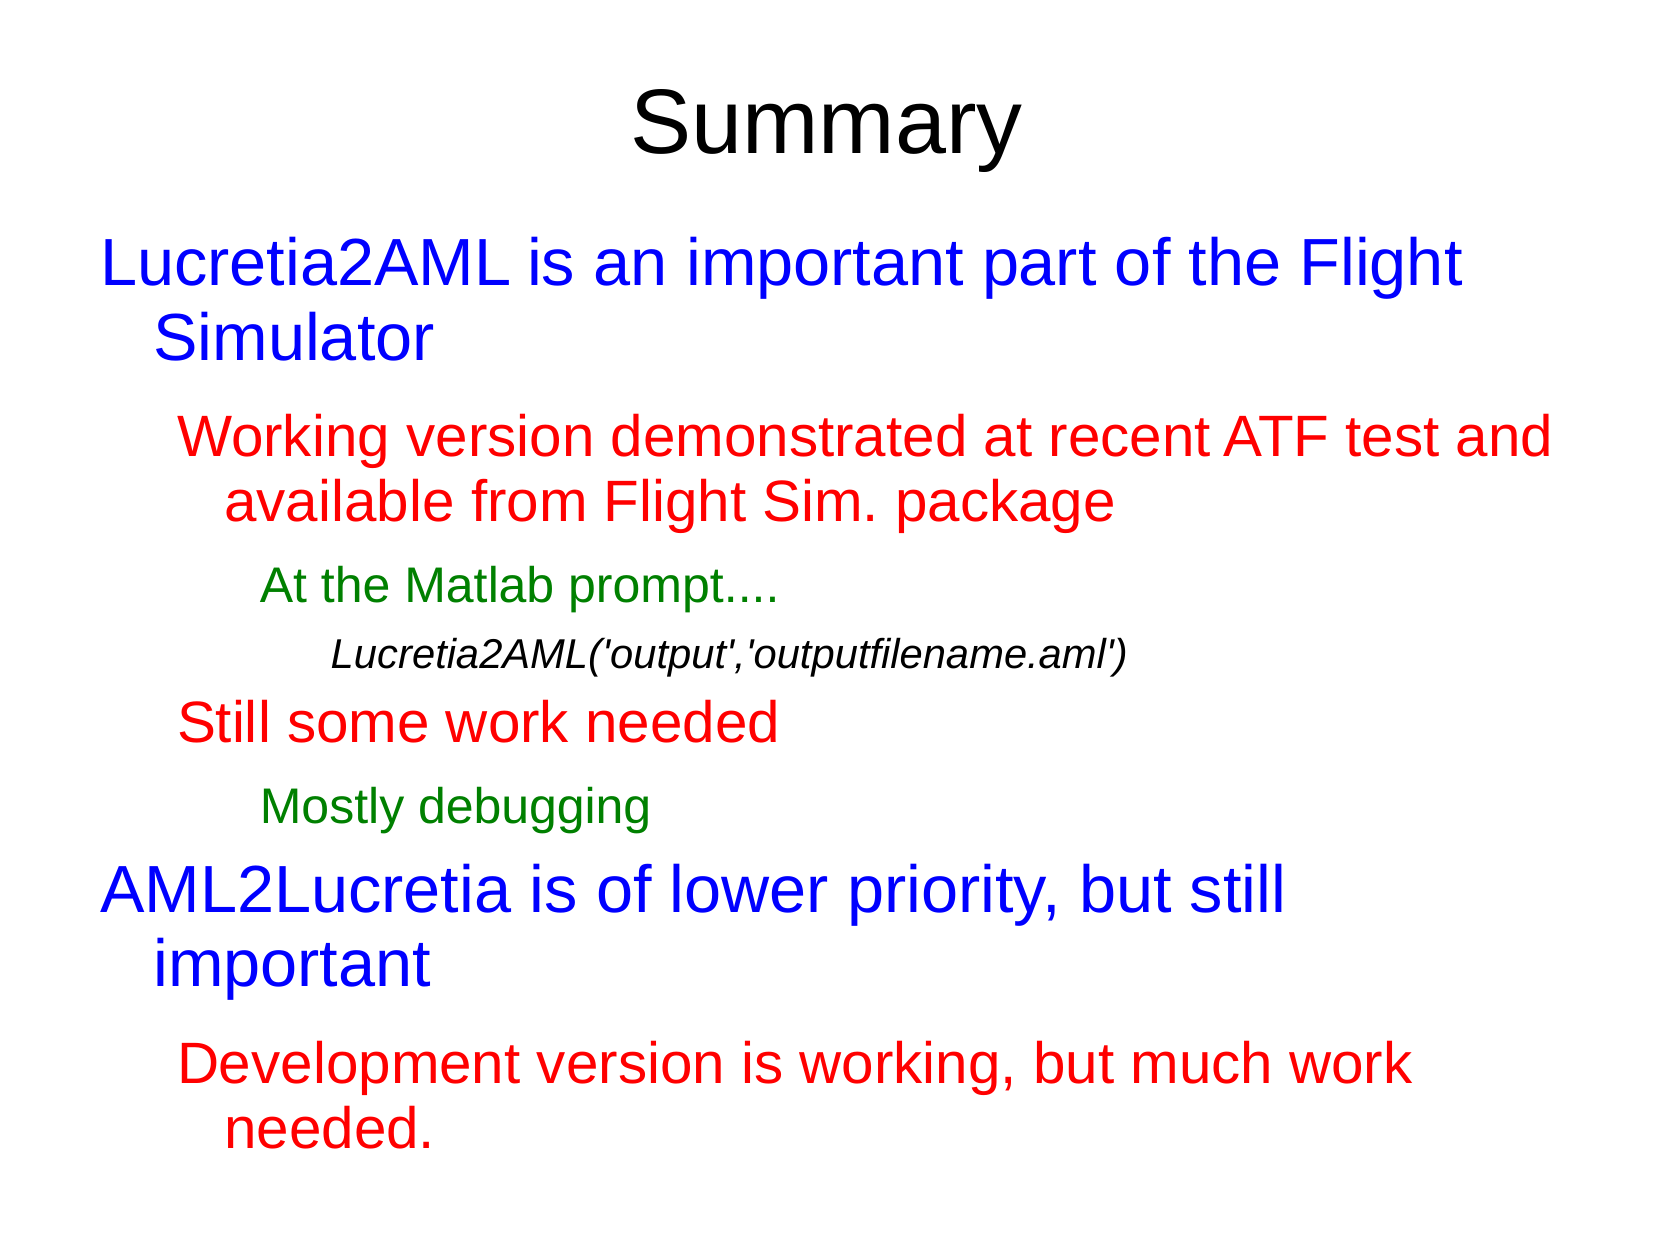

# Summary
Lucretia2AML is an important part of the Flight Simulator
Working version demonstrated at recent ATF test and available from Flight Sim. package
At the Matlab prompt....
Lucretia2AML('output','outputfilename.aml')
Still some work needed
Mostly debugging
AML2Lucretia is of lower priority, but still important
Development version is working, but much work needed.